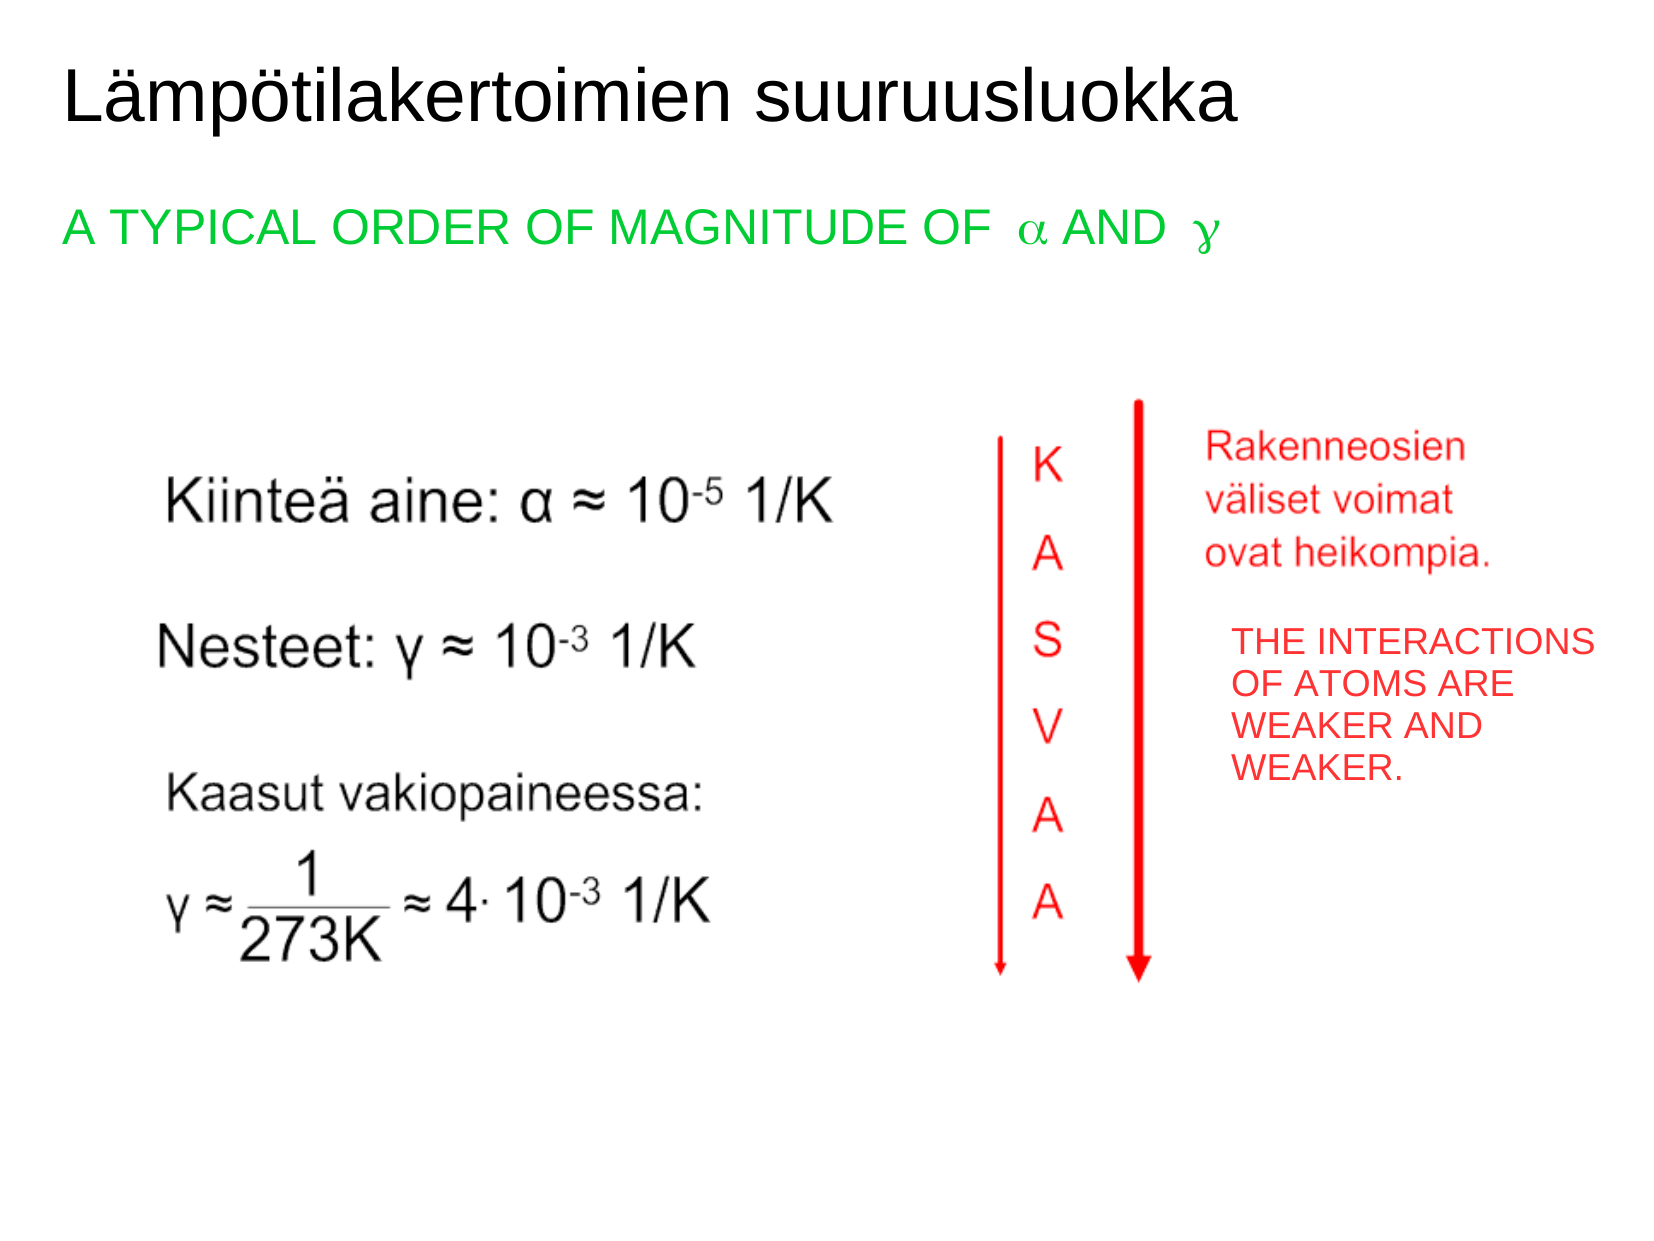

Lämpötilakertoimien suuruusluokka
A TYPICAL ORDER OF MAGNITUDE OF a AND g
THE INTERACTIONS
OF ATOMS ARE WEAKER AND WEAKER.NTERACTION